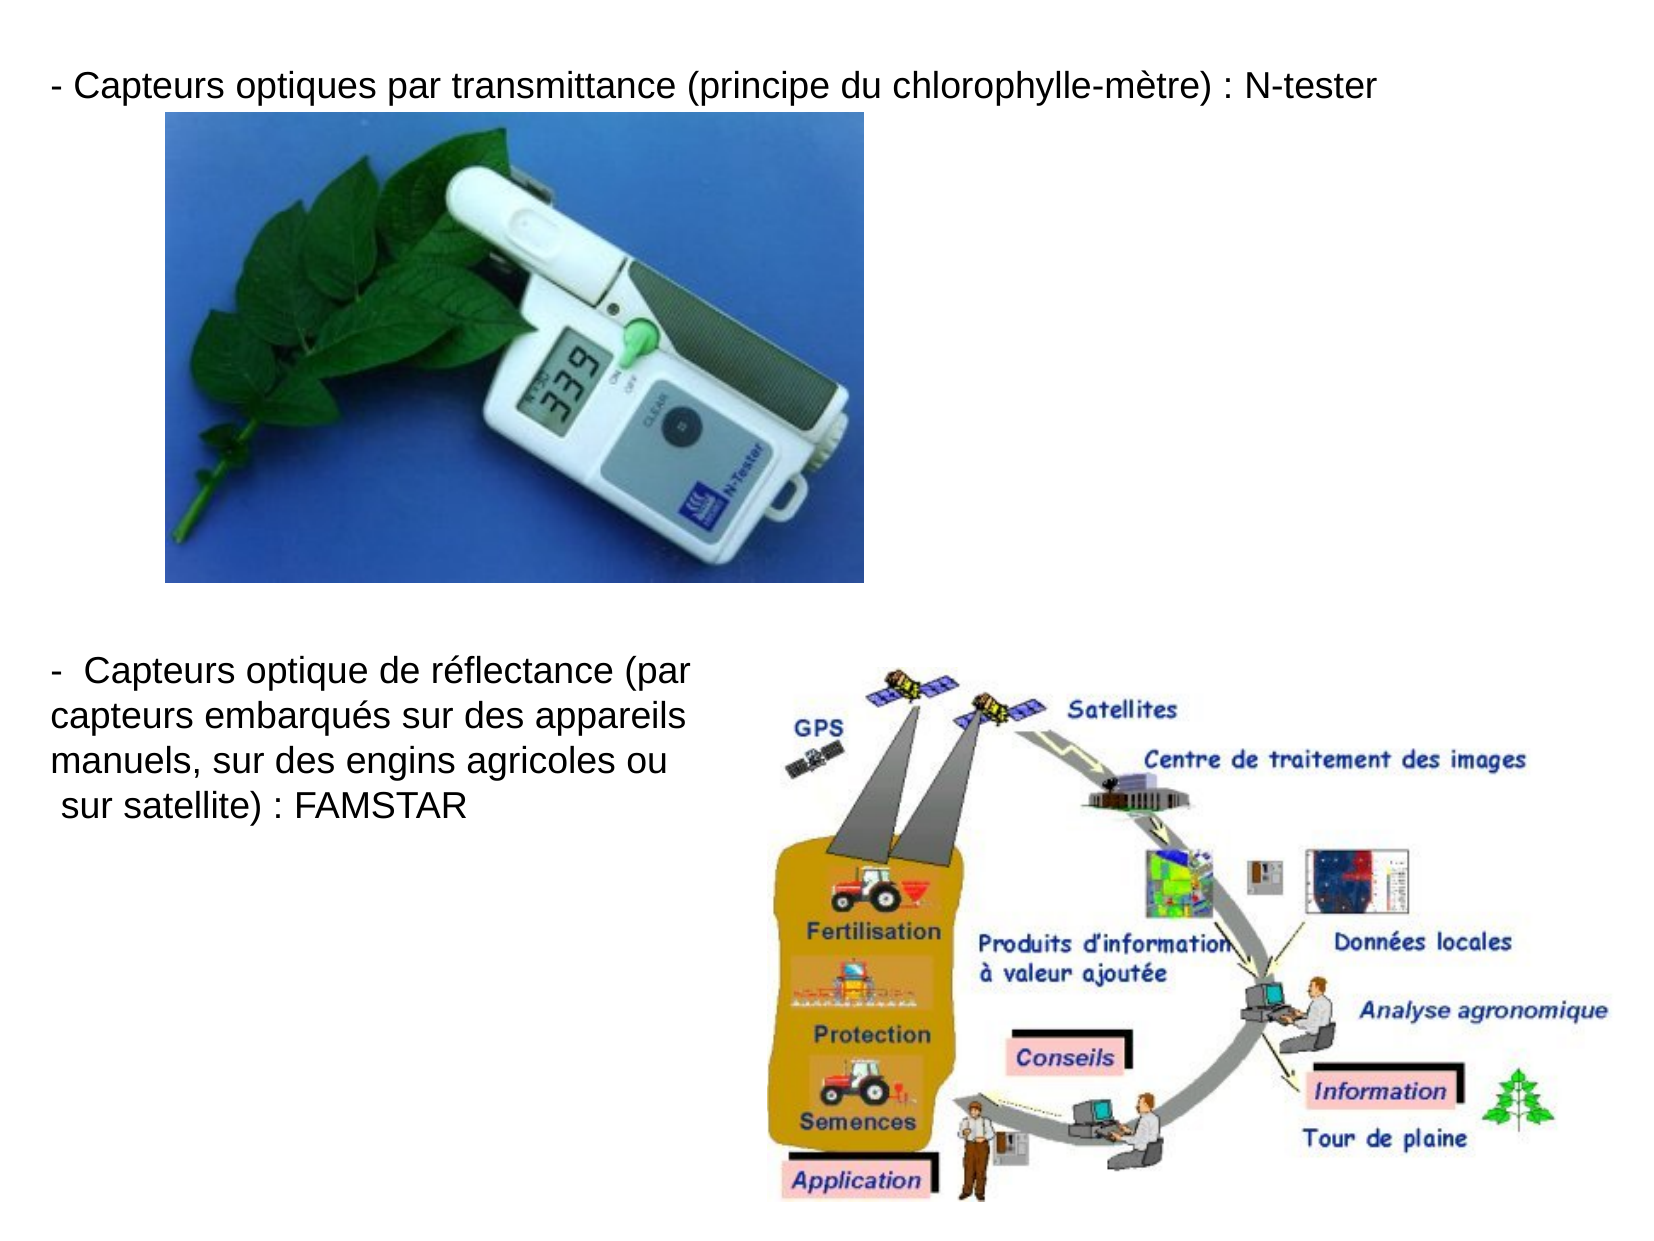

- Capteurs optiques par transmittance (principe du chlorophylle-mètre) : N-tester
- Capteurs optique de réflectance (par
capteurs embarqués sur des appareils
manuels, sur des engins agricoles ou
 sur satellite) : FAMSTAR